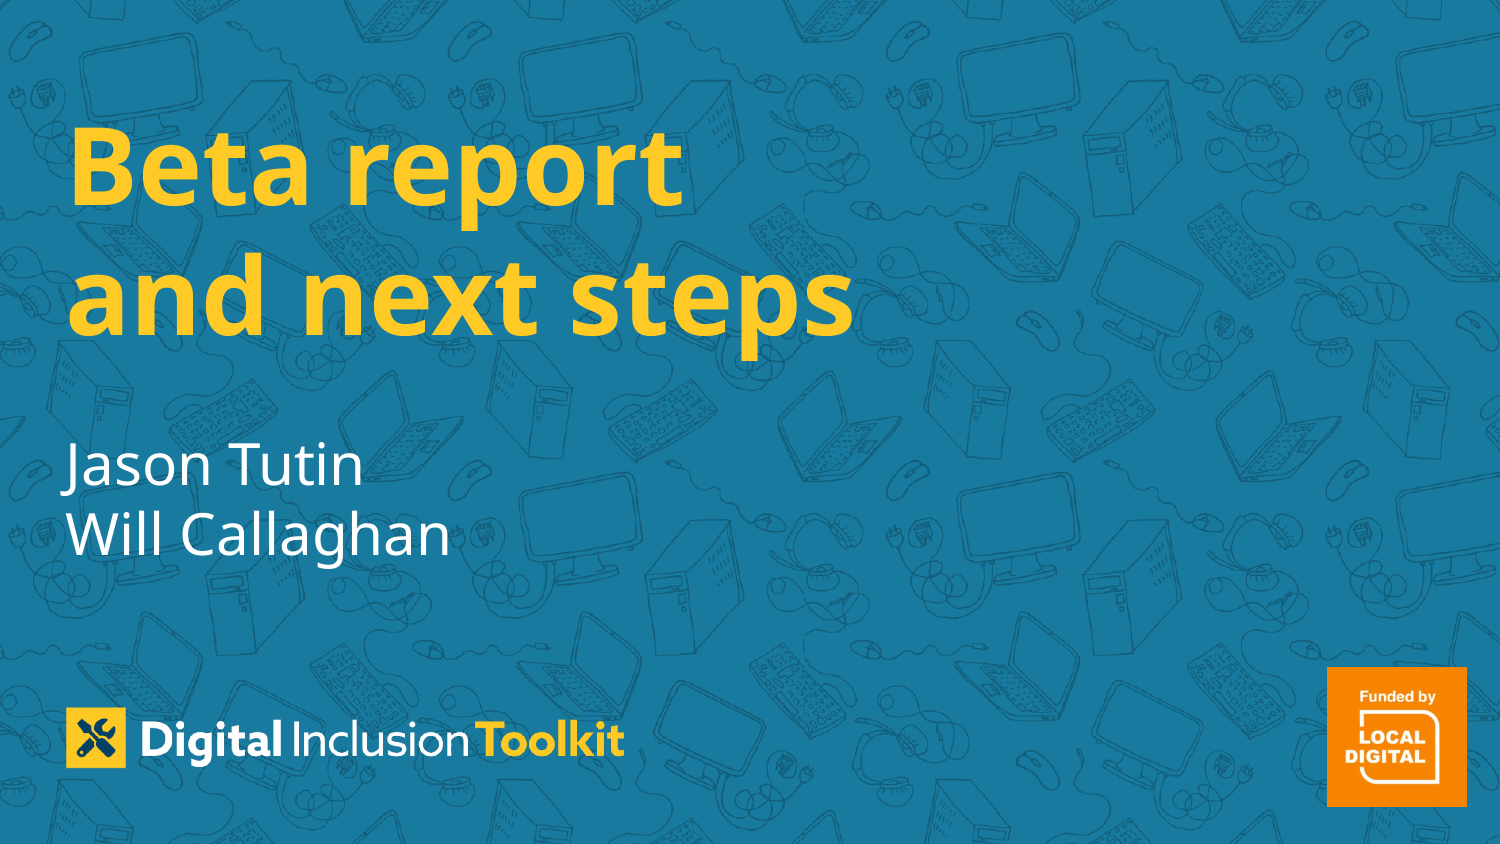

# Beta report and next steps
Jason Tutin
Will Callaghan